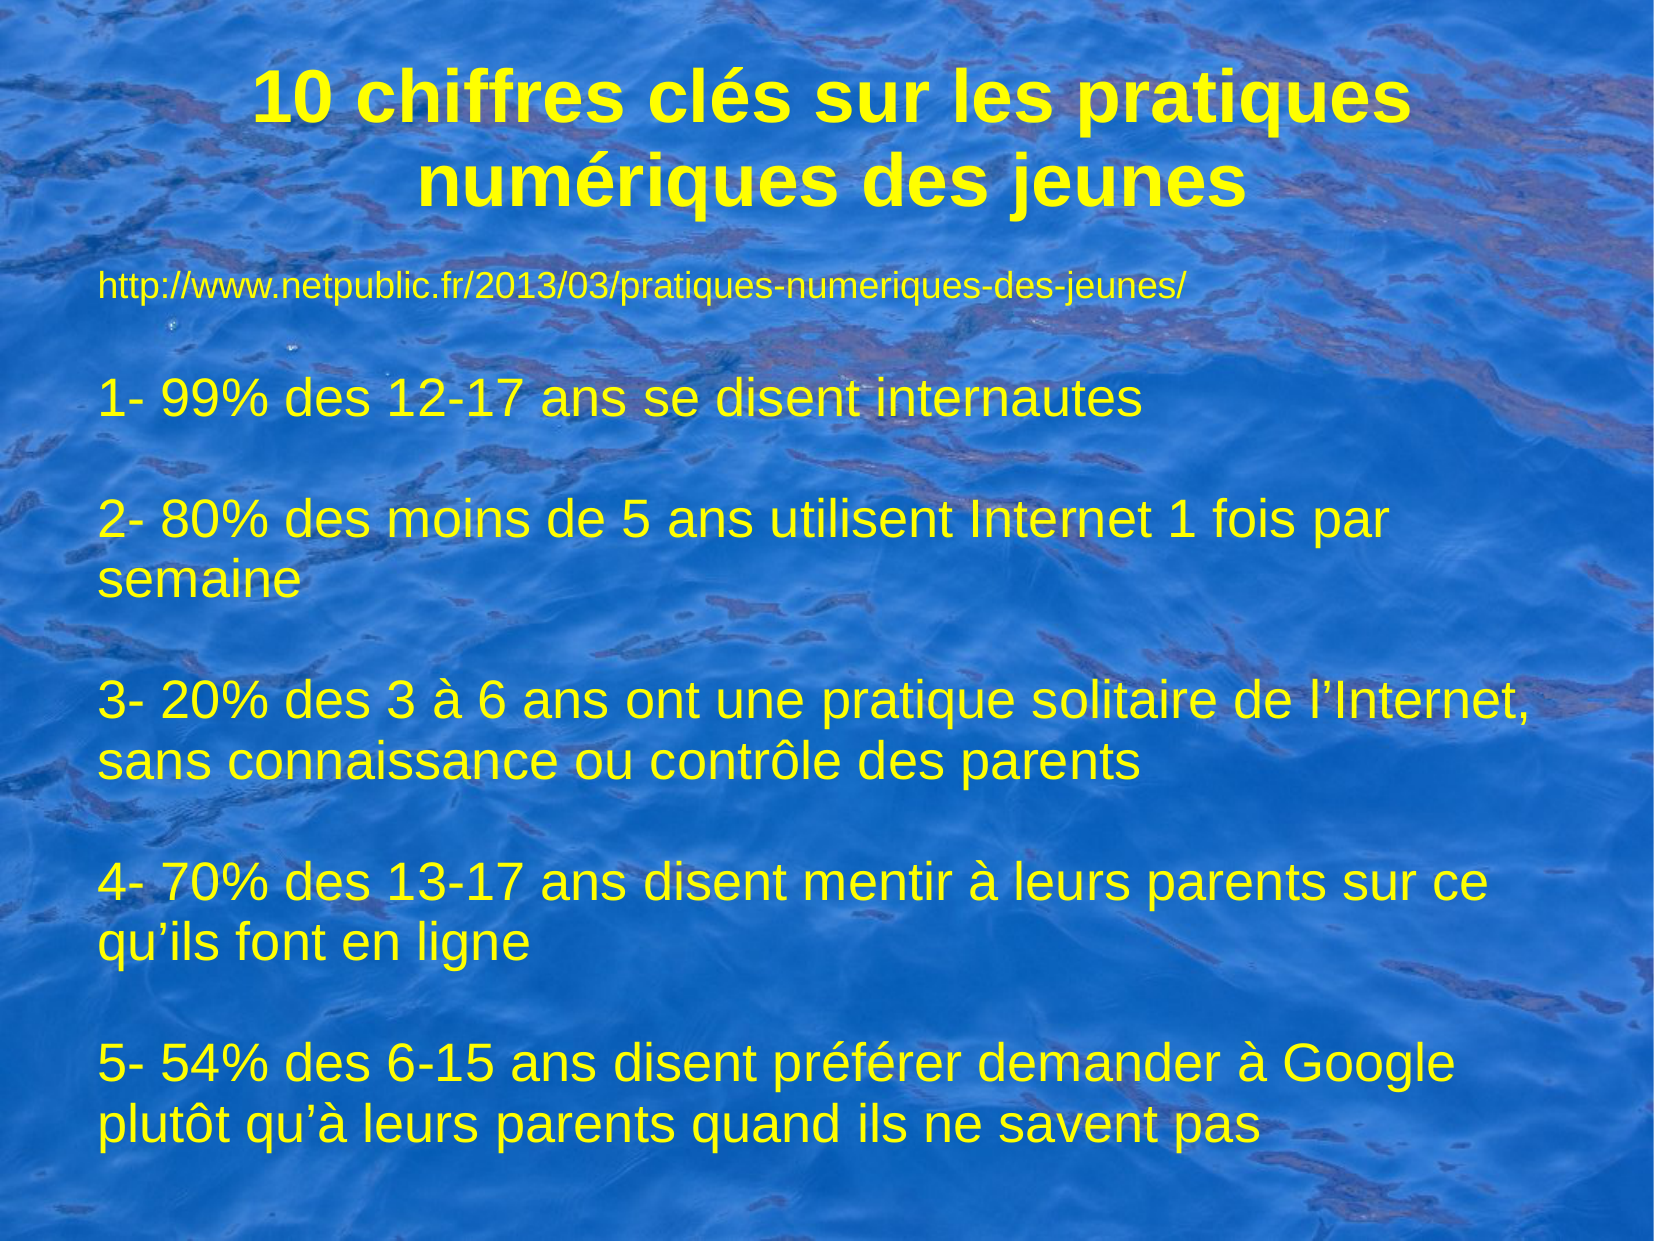

10 chiffres clés sur les pratiques numériques des jeunes
http://www.netpublic.fr/2013/03/pratiques-numeriques-des-jeunes/
1- 99% des 12-17 ans se disent internautes
2- 80% des moins de 5 ans utilisent Internet 1 fois par semaine
3- 20% des 3 à 6 ans ont une pratique solitaire de l’Internet, sans connaissance ou contrôle des parents
4- 70% des 13-17 ans disent mentir à leurs parents sur ce qu’ils font en ligne
5- 54% des 6-15 ans disent préférer demander à Google plutôt qu’à leurs parents quand ils ne savent pas